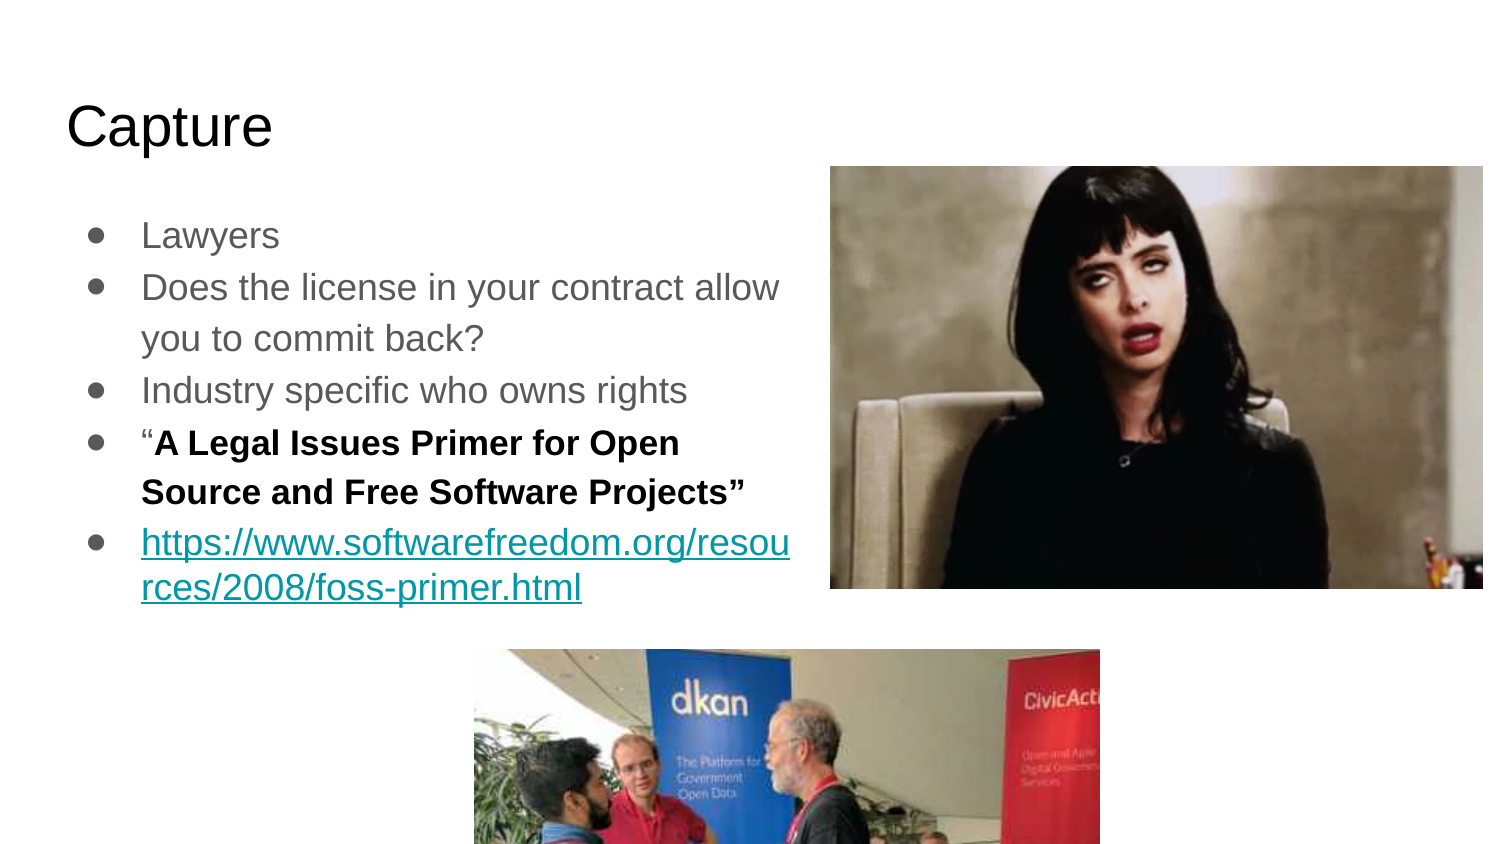

# Capture
Lawyers
Does the license in your contract allow you to commit back?
Industry specific who owns rights
“A Legal Issues Primer for Open Source and Free Software Projects”
https://www.softwarefreedom.org/resources/2008/foss-primer.html